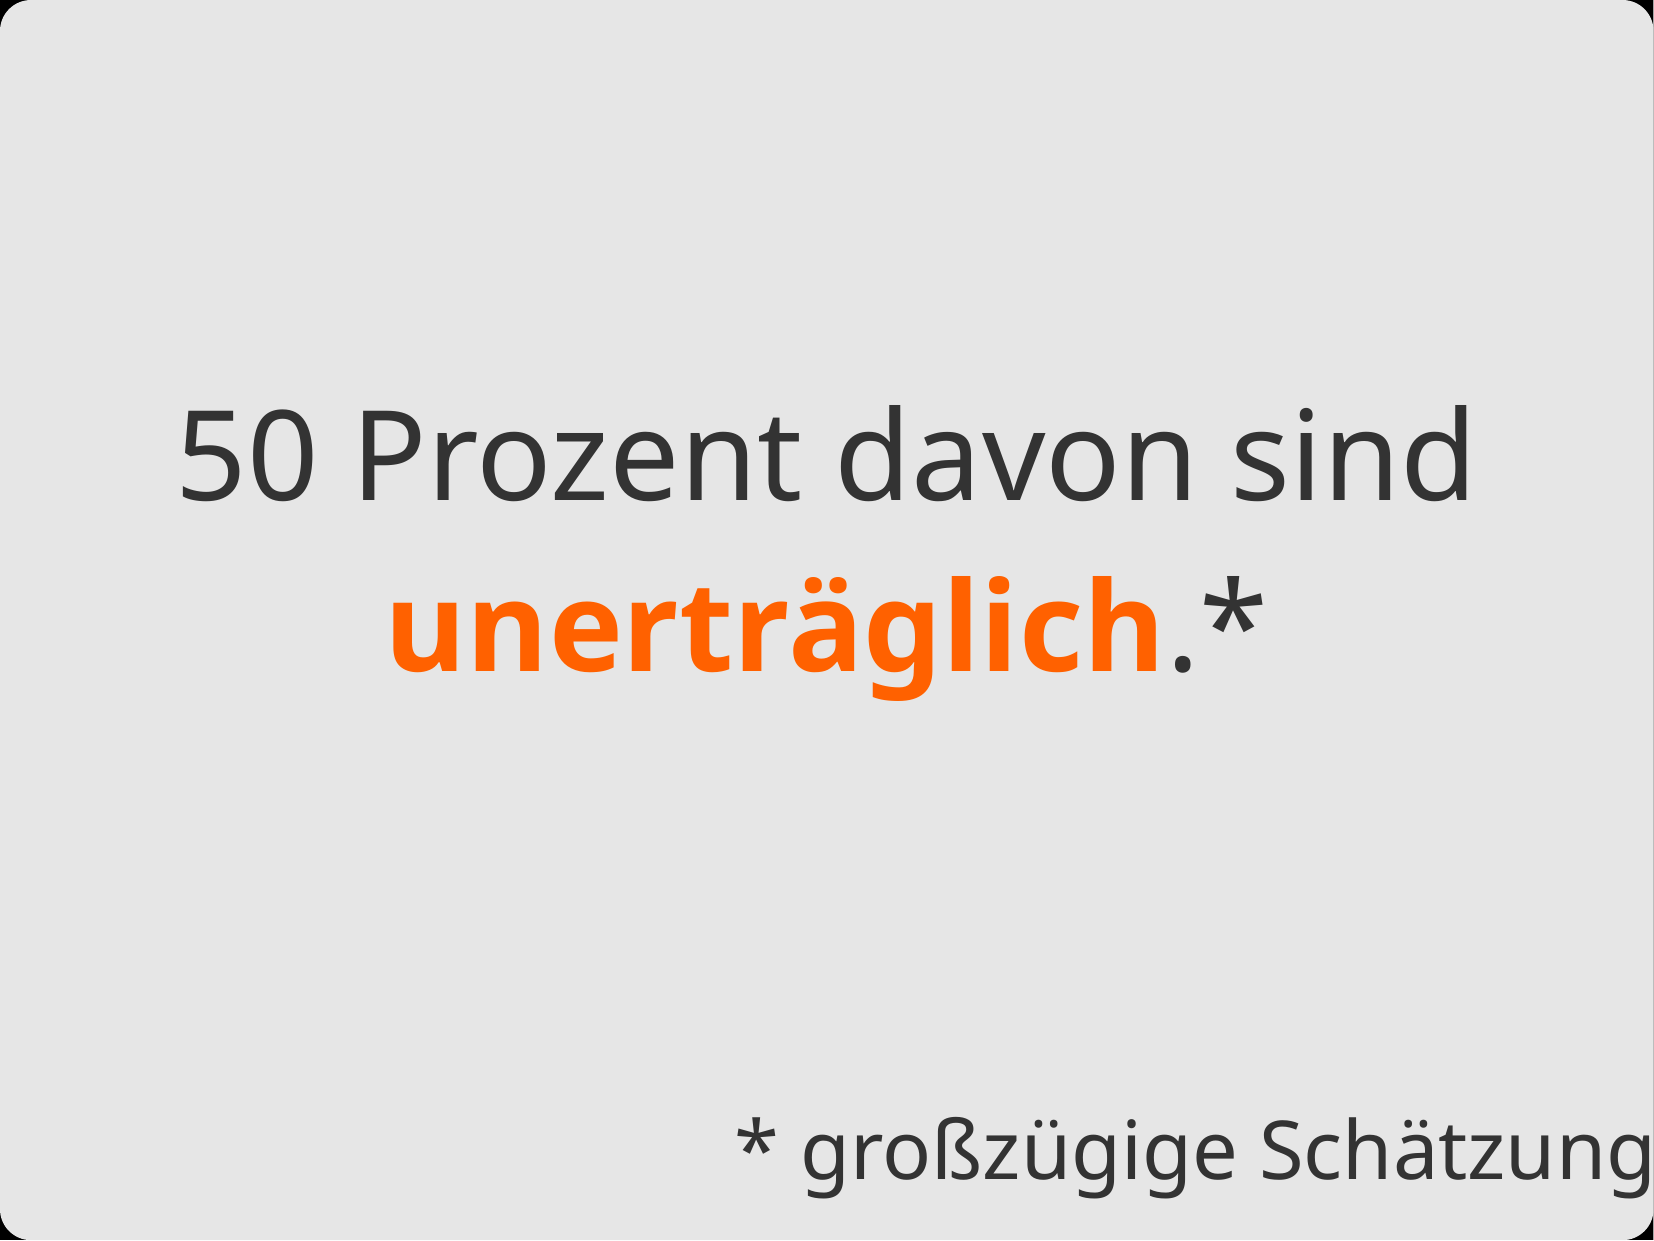

50 Prozent davon sind unerträglich.*
* großzügige Schätzung